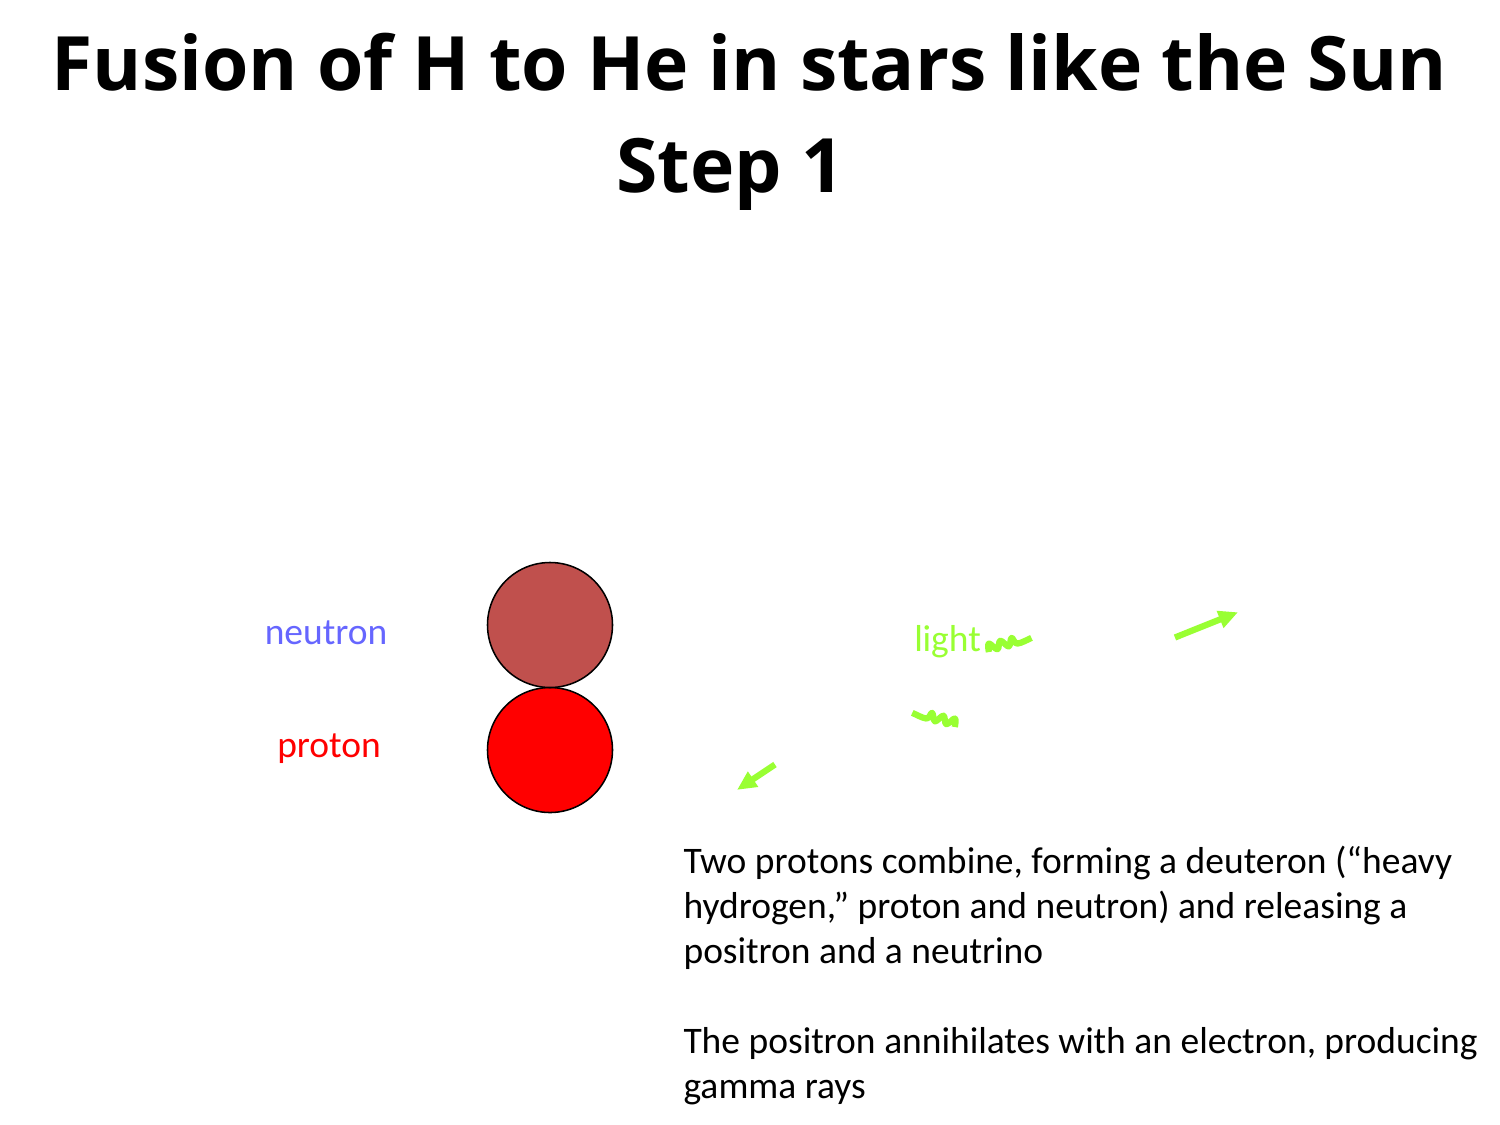

# Fusion of H to He in stars like the Sun Step 1
neutron
light
proton
Two protons combine, forming a deuteron (“heavy hydrogen,” proton and neutron) and releasing a positron and a neutrino
The positron annihilates with an electron, producing gamma rays